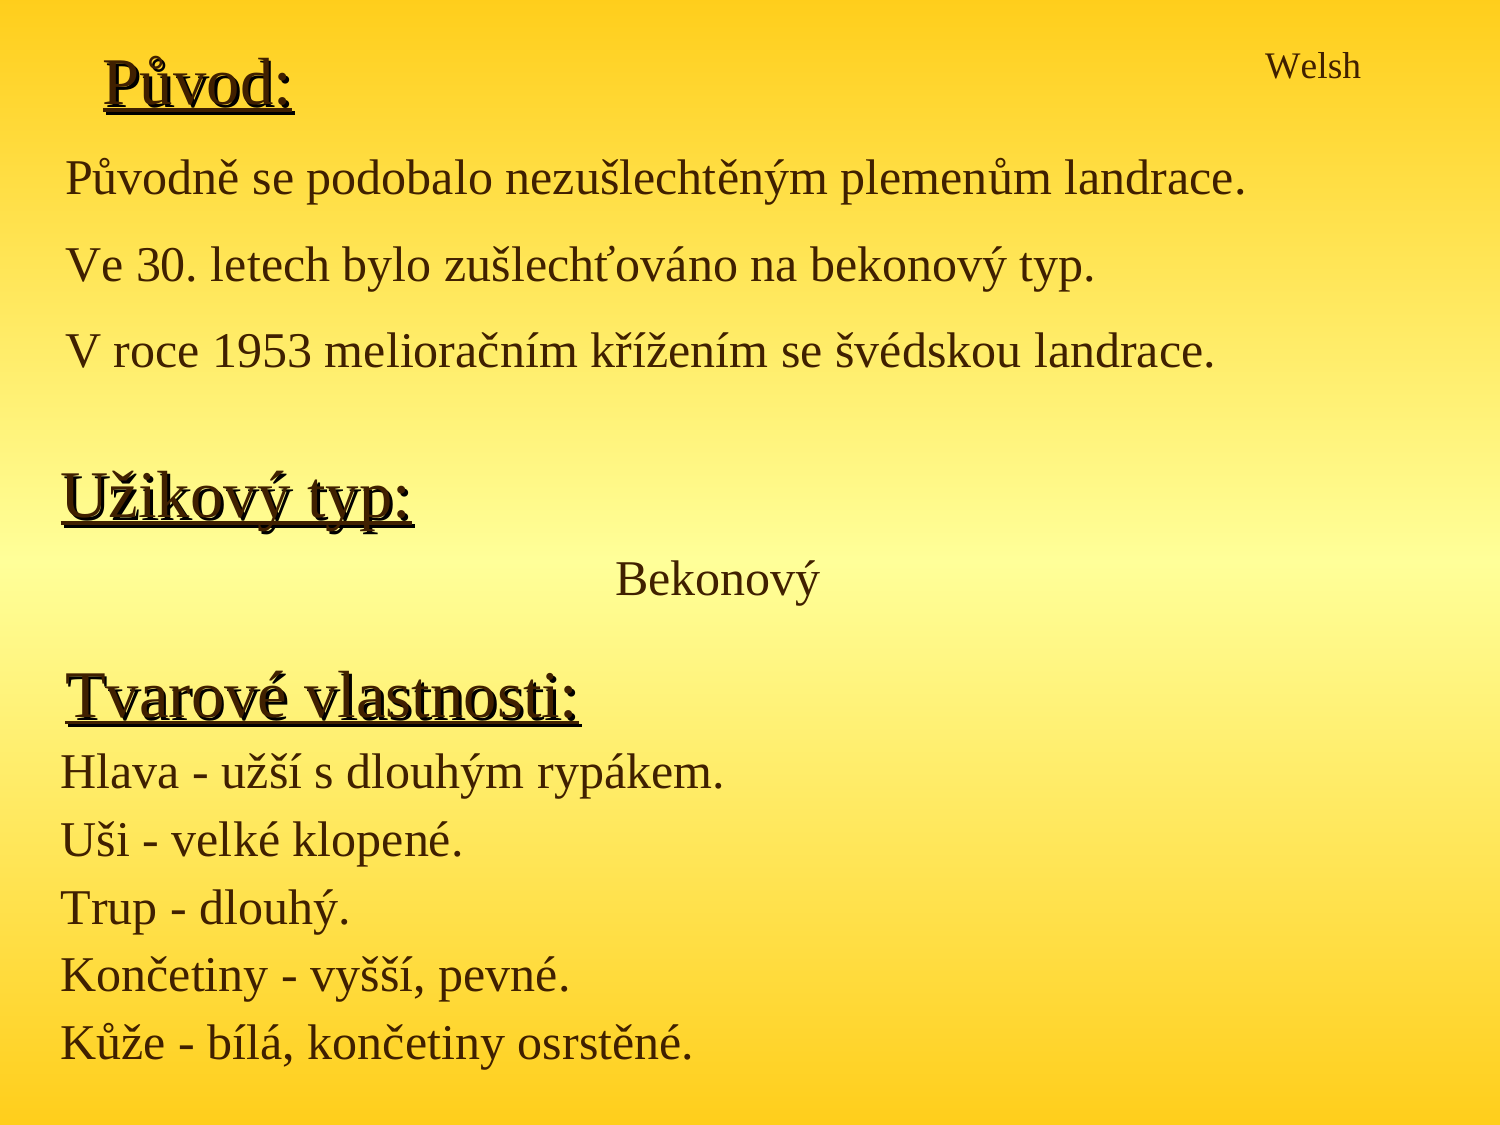

Původ:
 Původně se podobalo nezušlechtěným plemenům landrace.
 Ve 30. letech bylo zušlechťováno na bekonový typ.
 V roce 1953 melioračním křížením se švédskou landrace.
Welsh
 Užikový typ:
				Bekonový
 Tvarové vlastnosti:
 Hlava - užší s dlouhým rypákem.
 Uši - velké klopené.
 Trup - dlouhý.
 Končetiny - vyšší, pevné.
 Kůže - bílá, končetiny osrstěné.